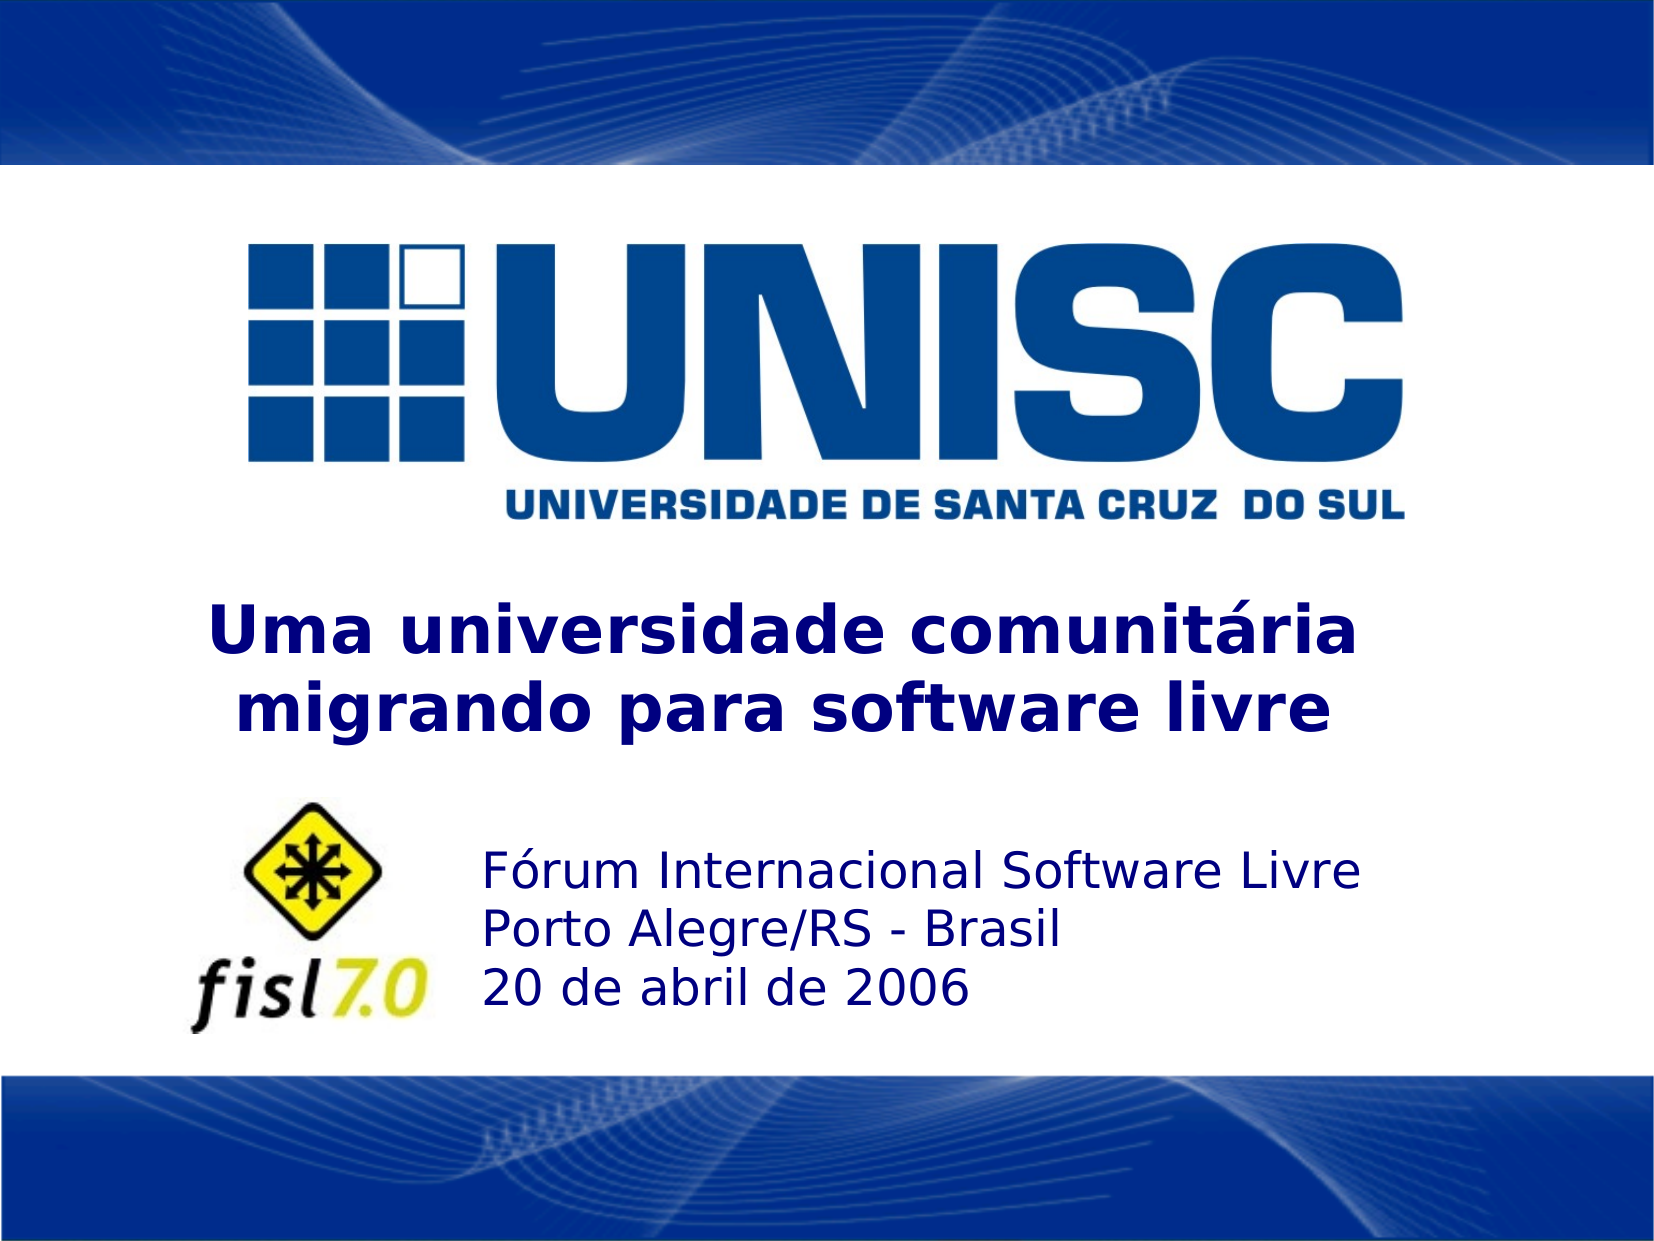

Uma universidade comunitária migrando para software livre
Fórum Internacional Software Livre
Porto Alegre/RS - Brasil
20 de abril de 2006